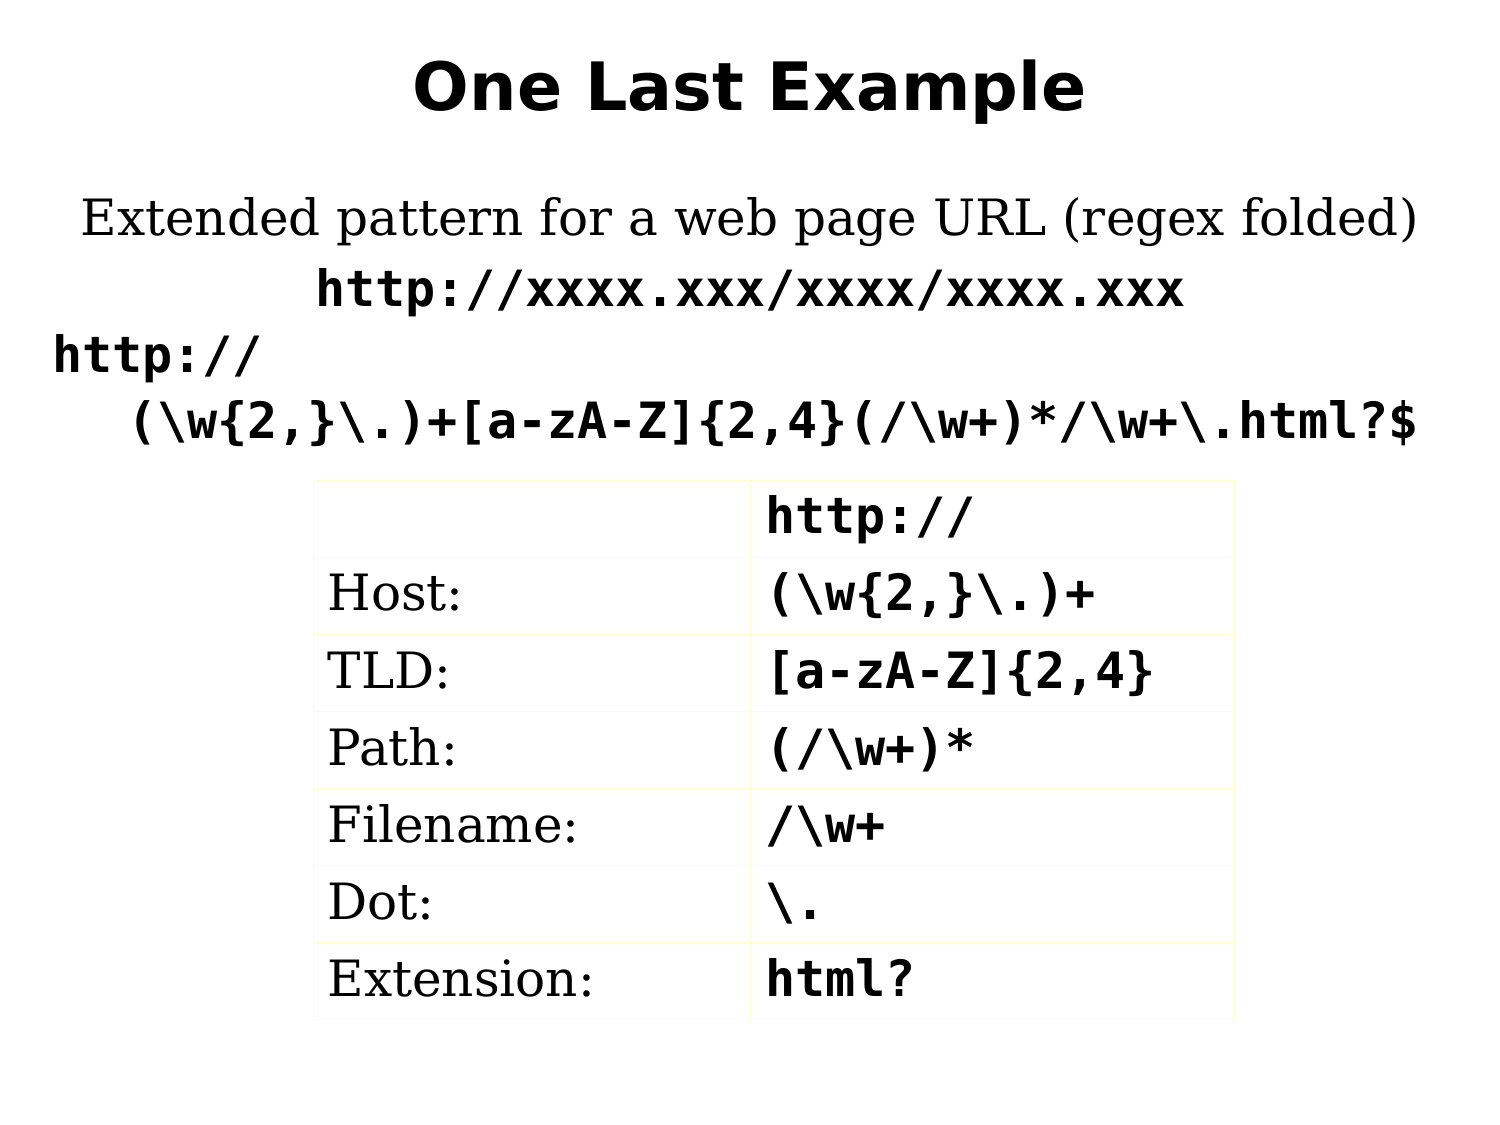

# One Last Example
Extended pattern for a web page URL (regex folded)
http://xxxx.xxx/xxxx/xxxx.xxx
http://
(\w{2,}\.)+[a-zA-Z]{2,4}(/\w+)*/\w+\.html?$
| Prefix: | http:// |
| --- | --- |
| Host: | (\w{2,}\.)+ |
| TLD: | [a-zA-Z]{2,4} |
| Path: | (/\w+)\* |
| Filename: | /\w+ |
| Dot: | \. |
| Extension: | html? |